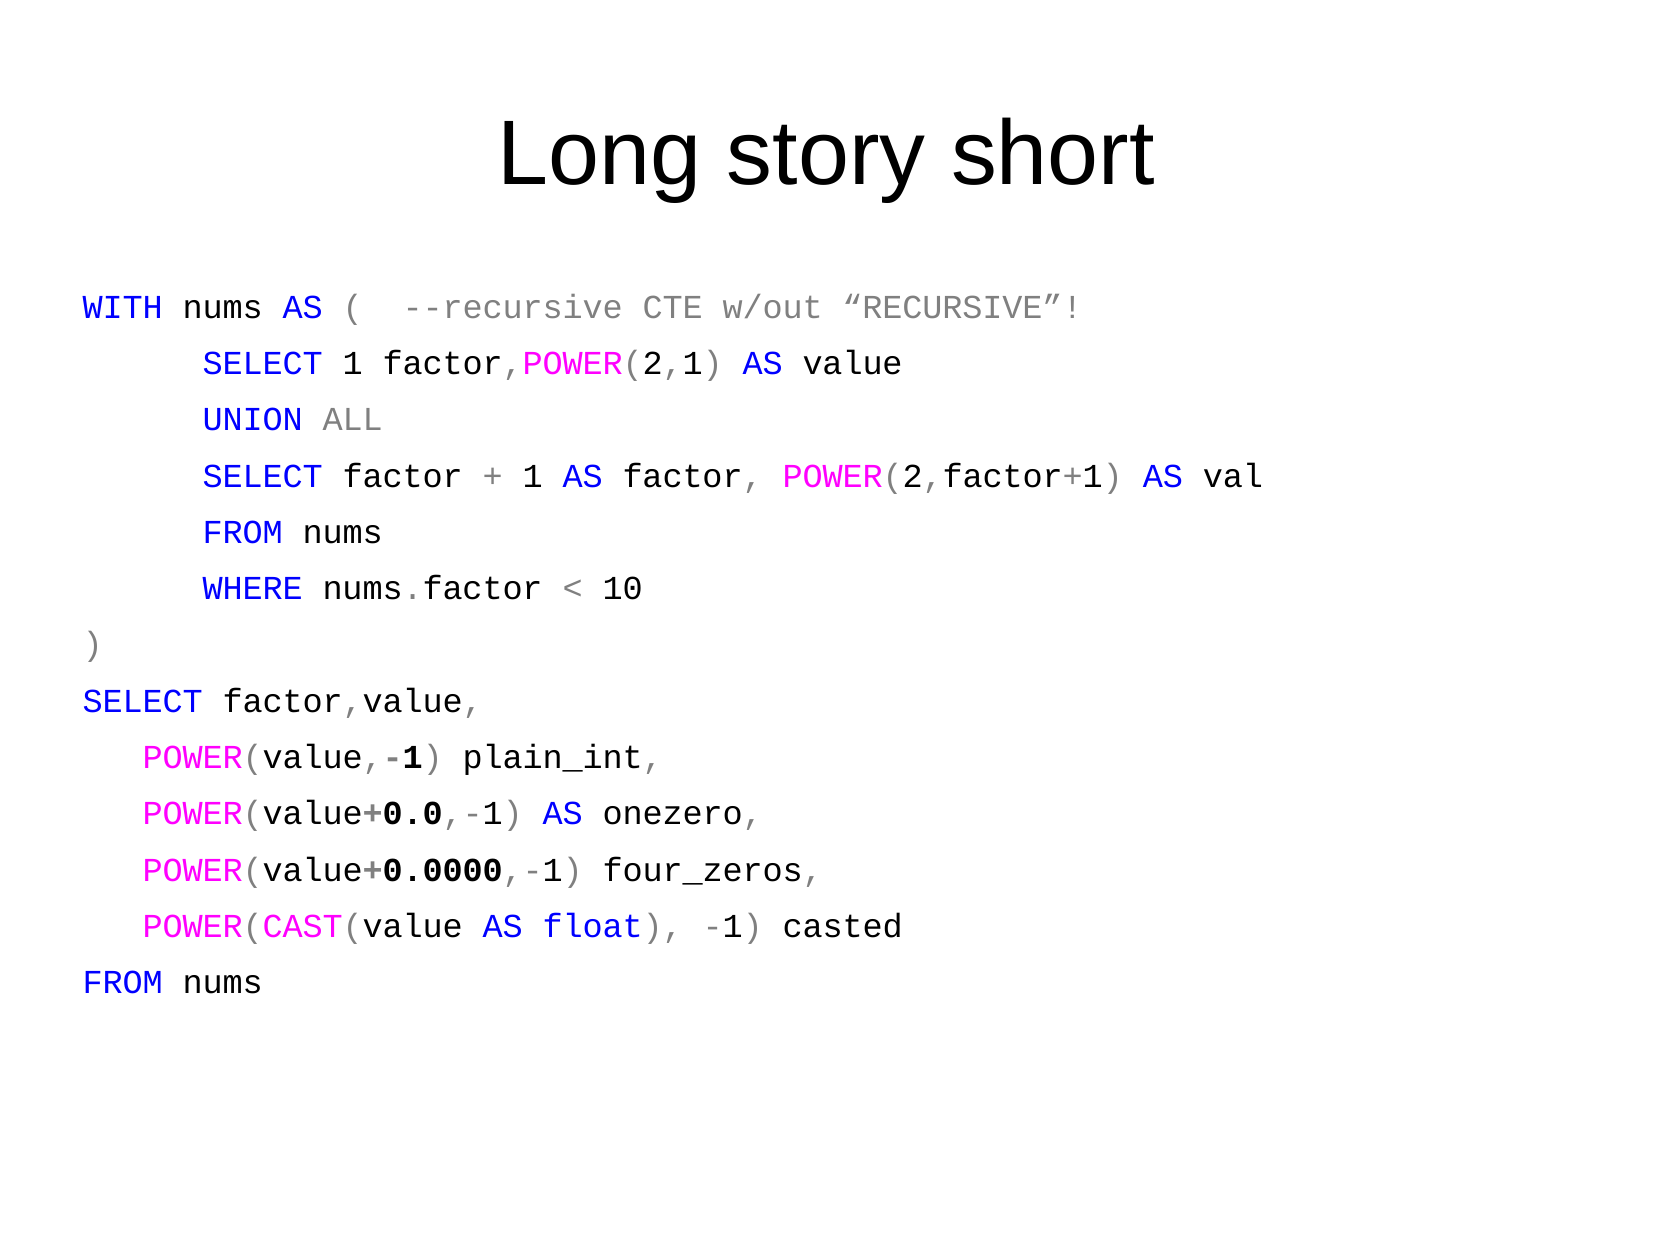

# Long story short
WITH nums AS ( --recursive CTE w/out “RECURSIVE”!
      SELECT 1 factor,POWER(2,1) AS value
      UNION ALL
      SELECT factor + 1 AS factor, POWER(2,factor+1) AS val
      FROM nums
      WHERE nums.factor < 10
)
SELECT factor,value,
 POWER(value,-1) plain_int,
 POWER(value+0.0,-1) AS onezero,
 POWER(value+0.0000,-1) four_zeros,
 POWER(CAST(value AS float), -1) casted
FROM nums